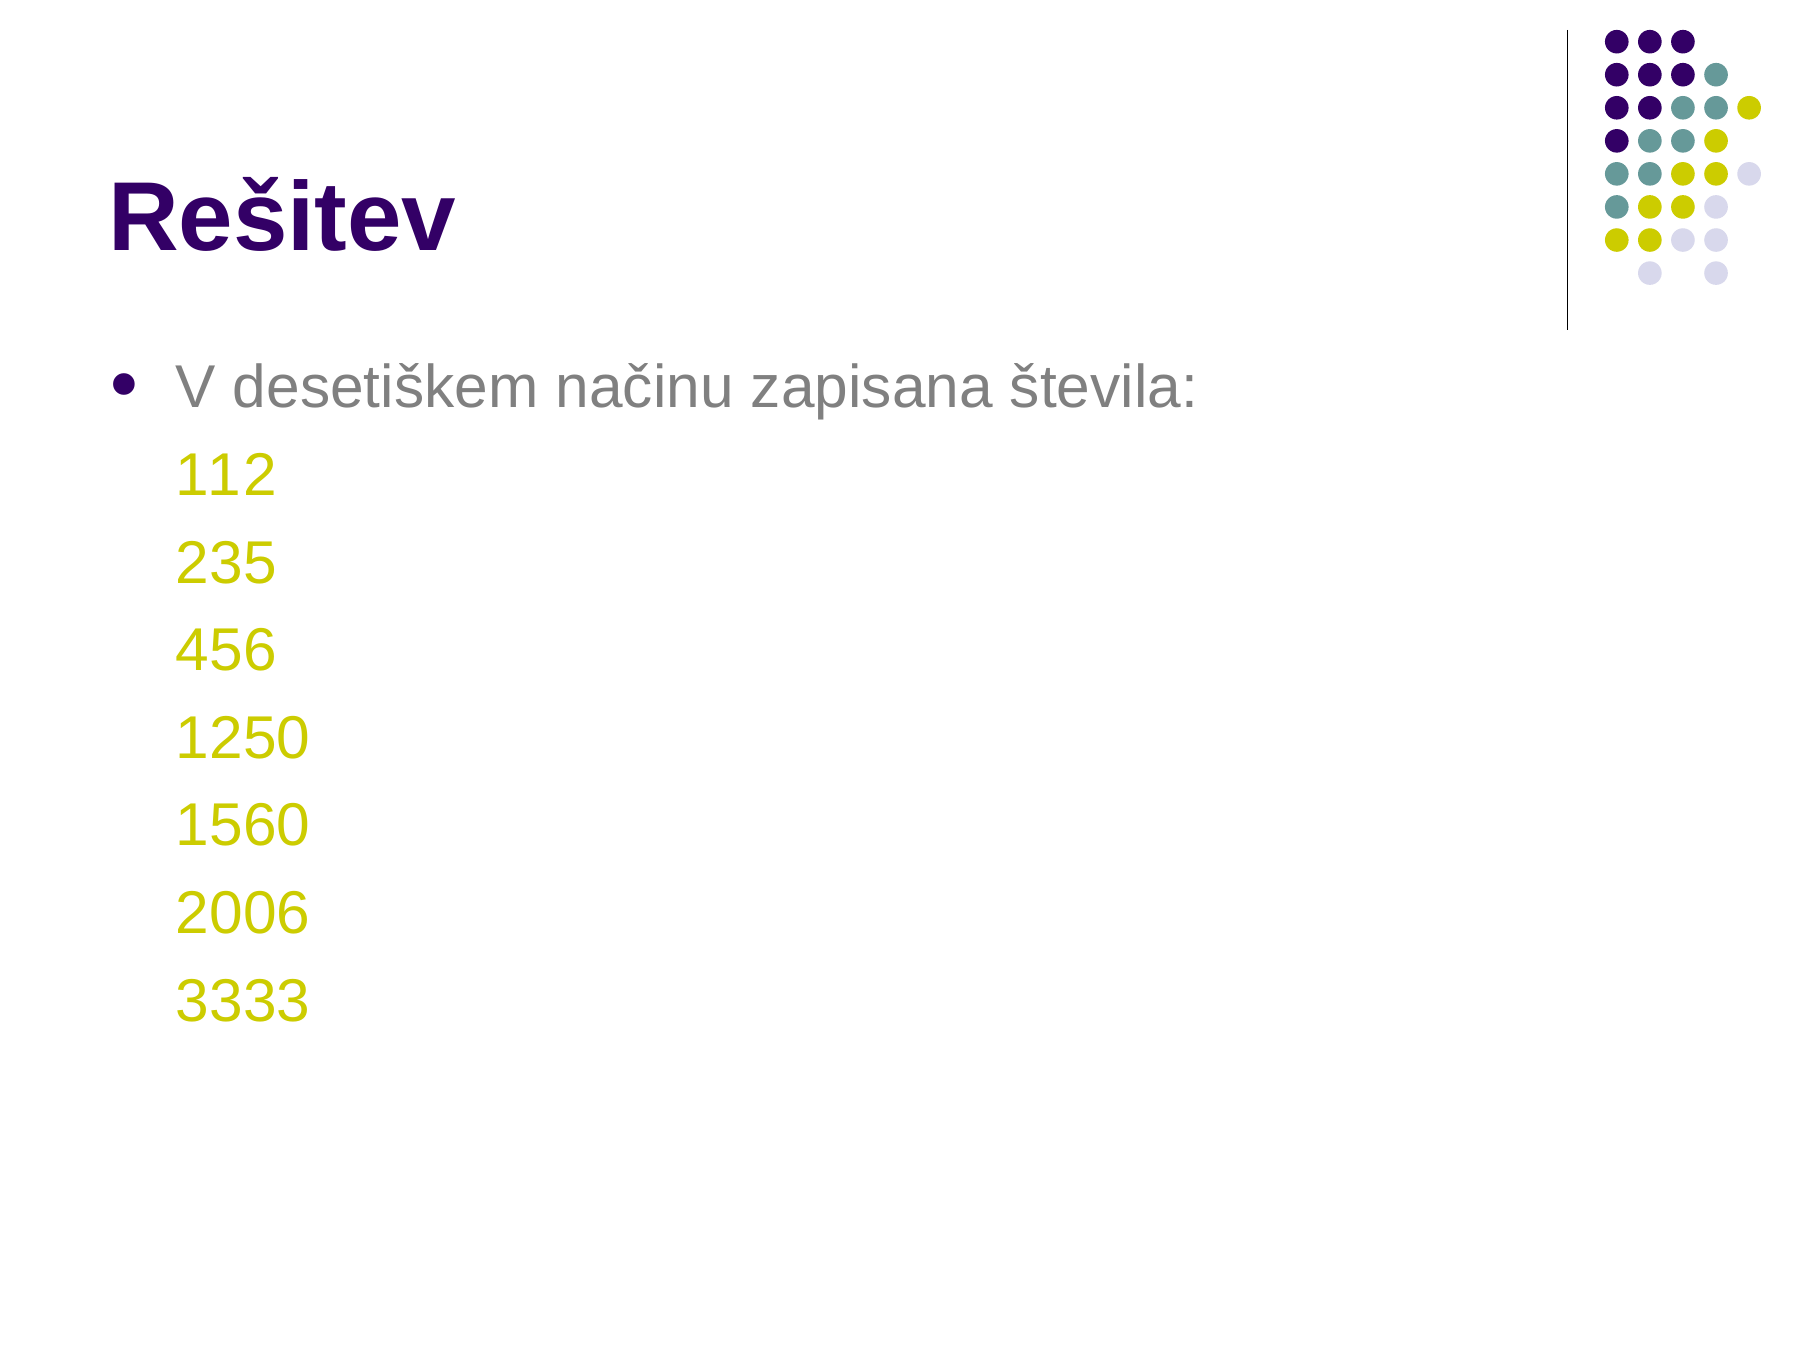

# Rešitev
V desetiškem načinu zapisana števila:
	112
	235
	456
	1250
	1560
	2006
	3333